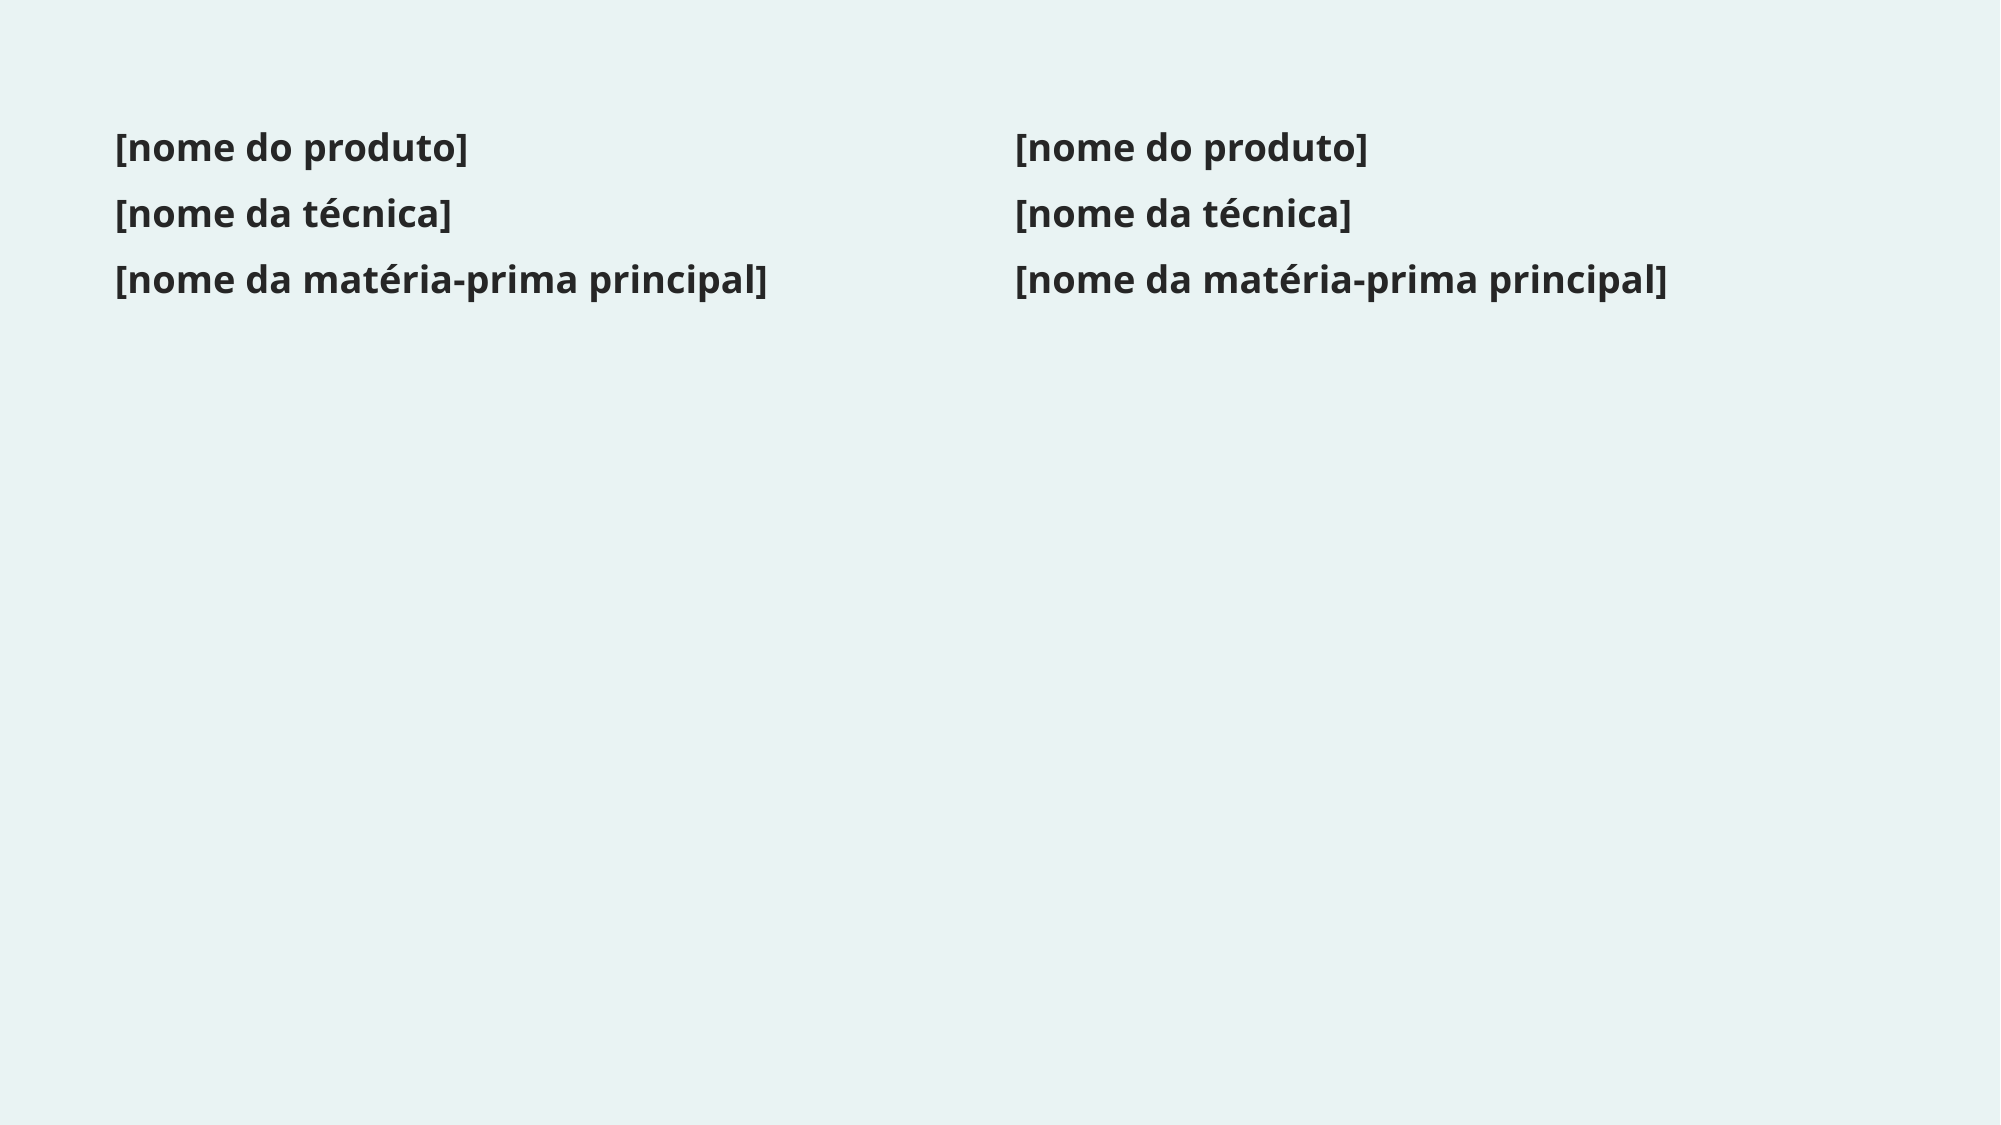

# [nome do produto]
[nome da técnica]
[nome da matéria-prima principal]
[nome do produto]
[nome da técnica]
[nome da matéria-prima principal]